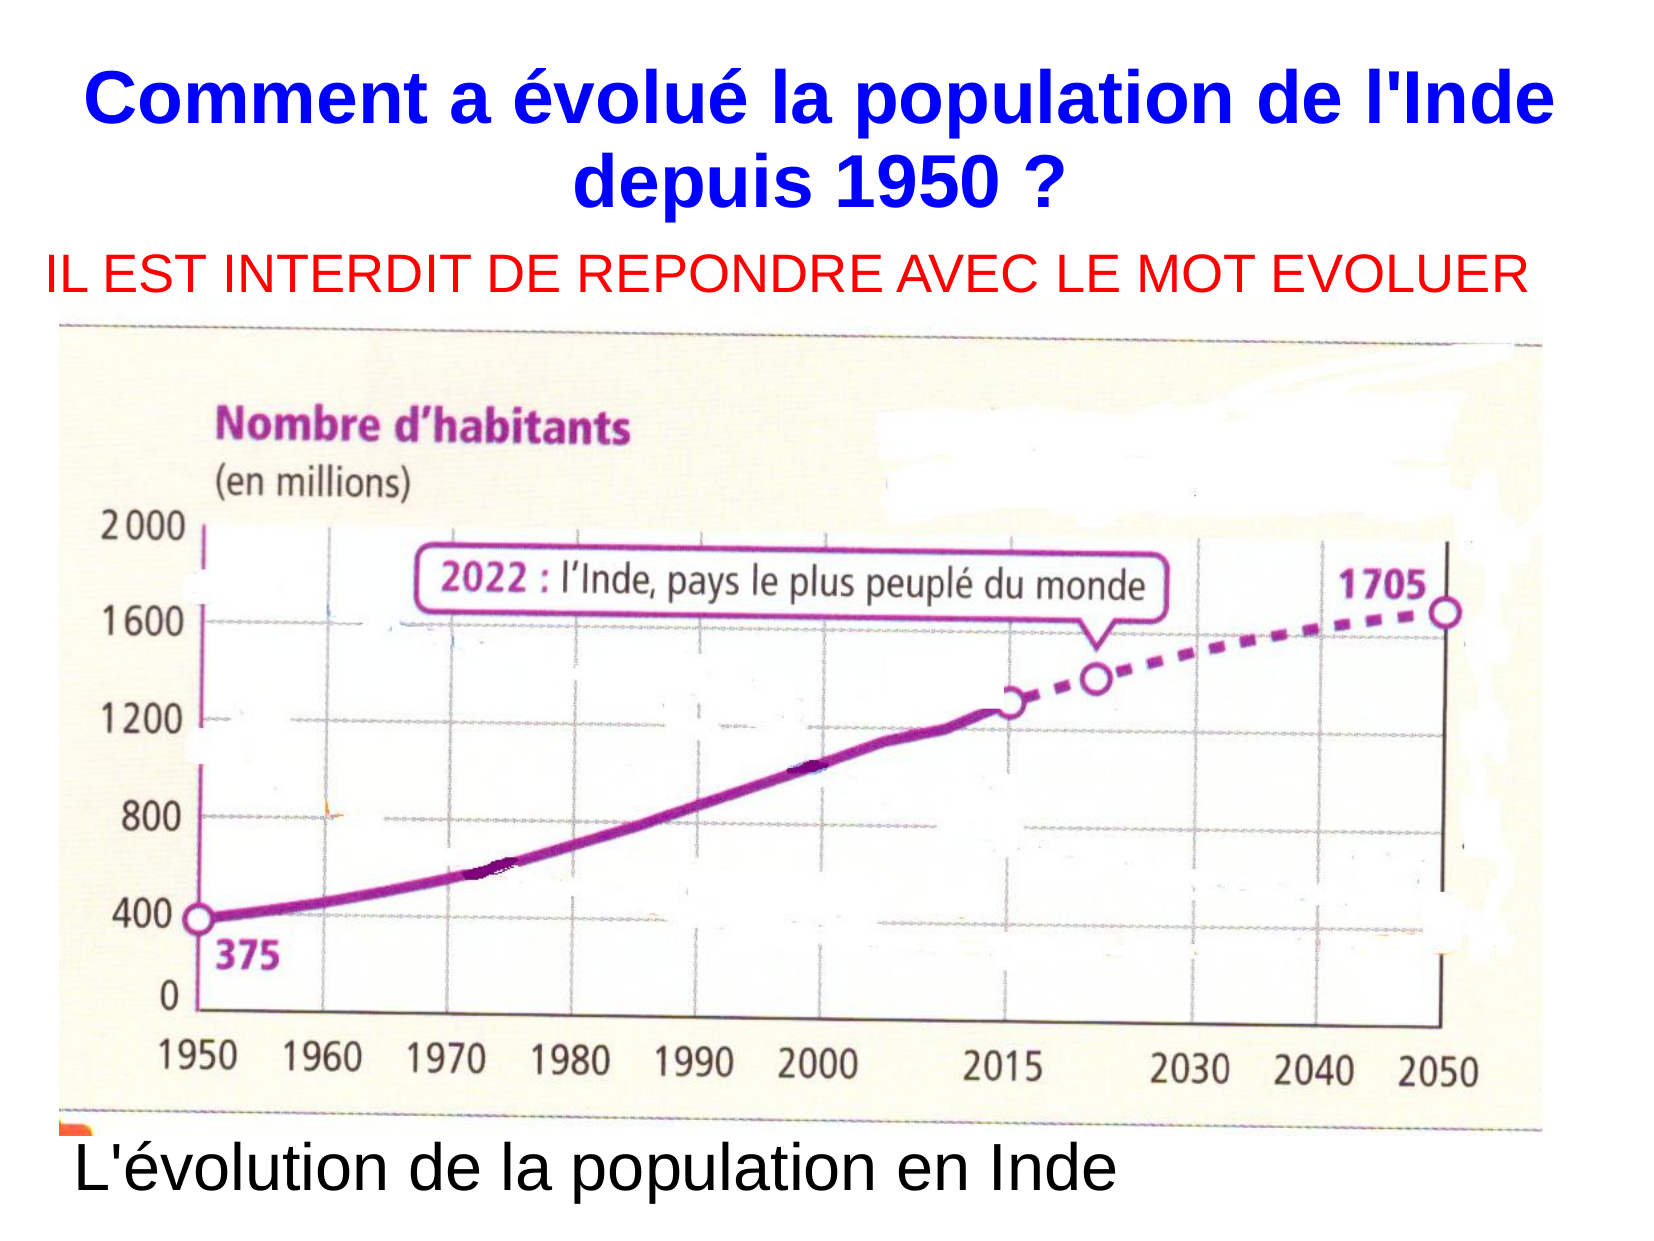

# Comment a évolué la population de l'Inde depuis 1950 ?
IL EST INTERDIT DE REPONDRE AVEC LE MOT EVOLUER
L'évolution de la population en Inde